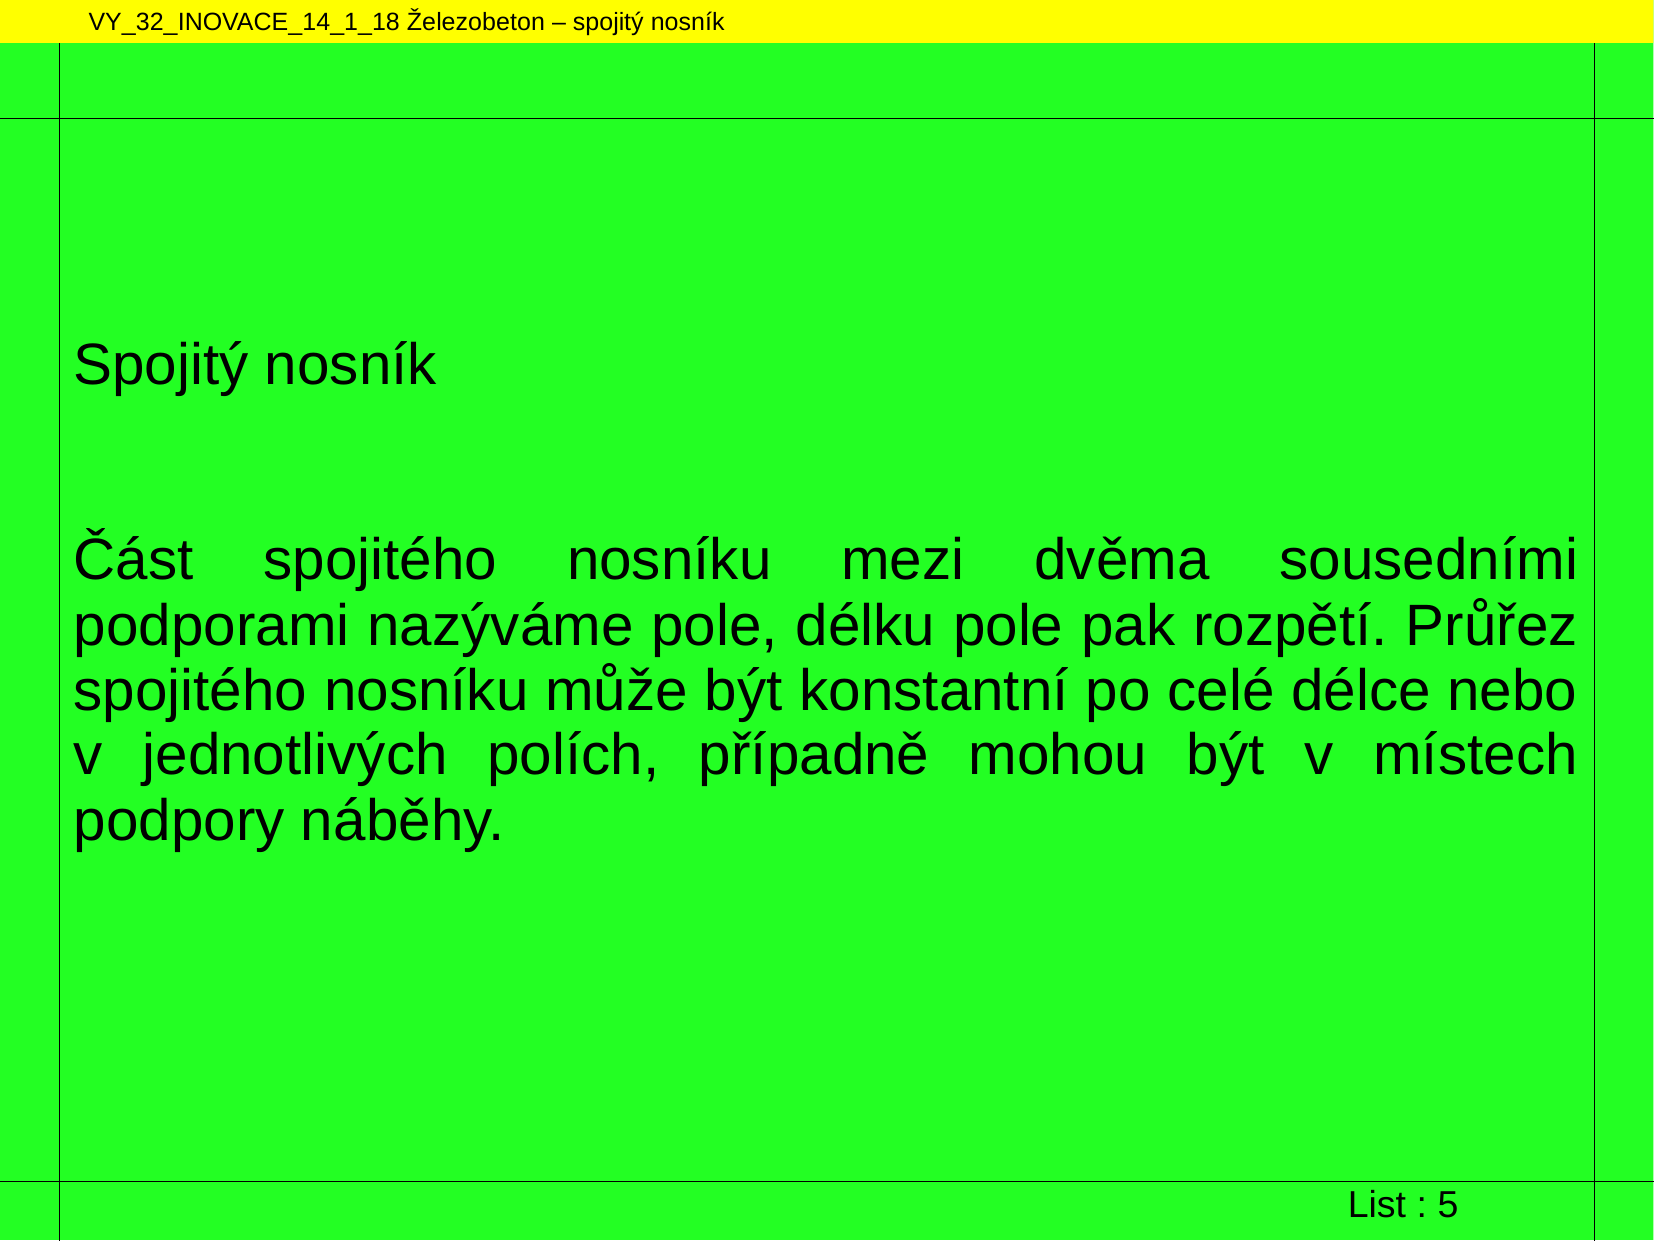

VY_32_INOVACE_14_1_18 Železobeton – spojitý nosník
Spojitý nosník
Část spojitého nosníku mezi dvěma sousedními podporami nazýváme pole, délku pole pak rozpětí. Průřez spojitého nosníku může být konstantní po celé délce nebo v jednotlivých polích, případně mohou být v místech podpory náběhy.
List :